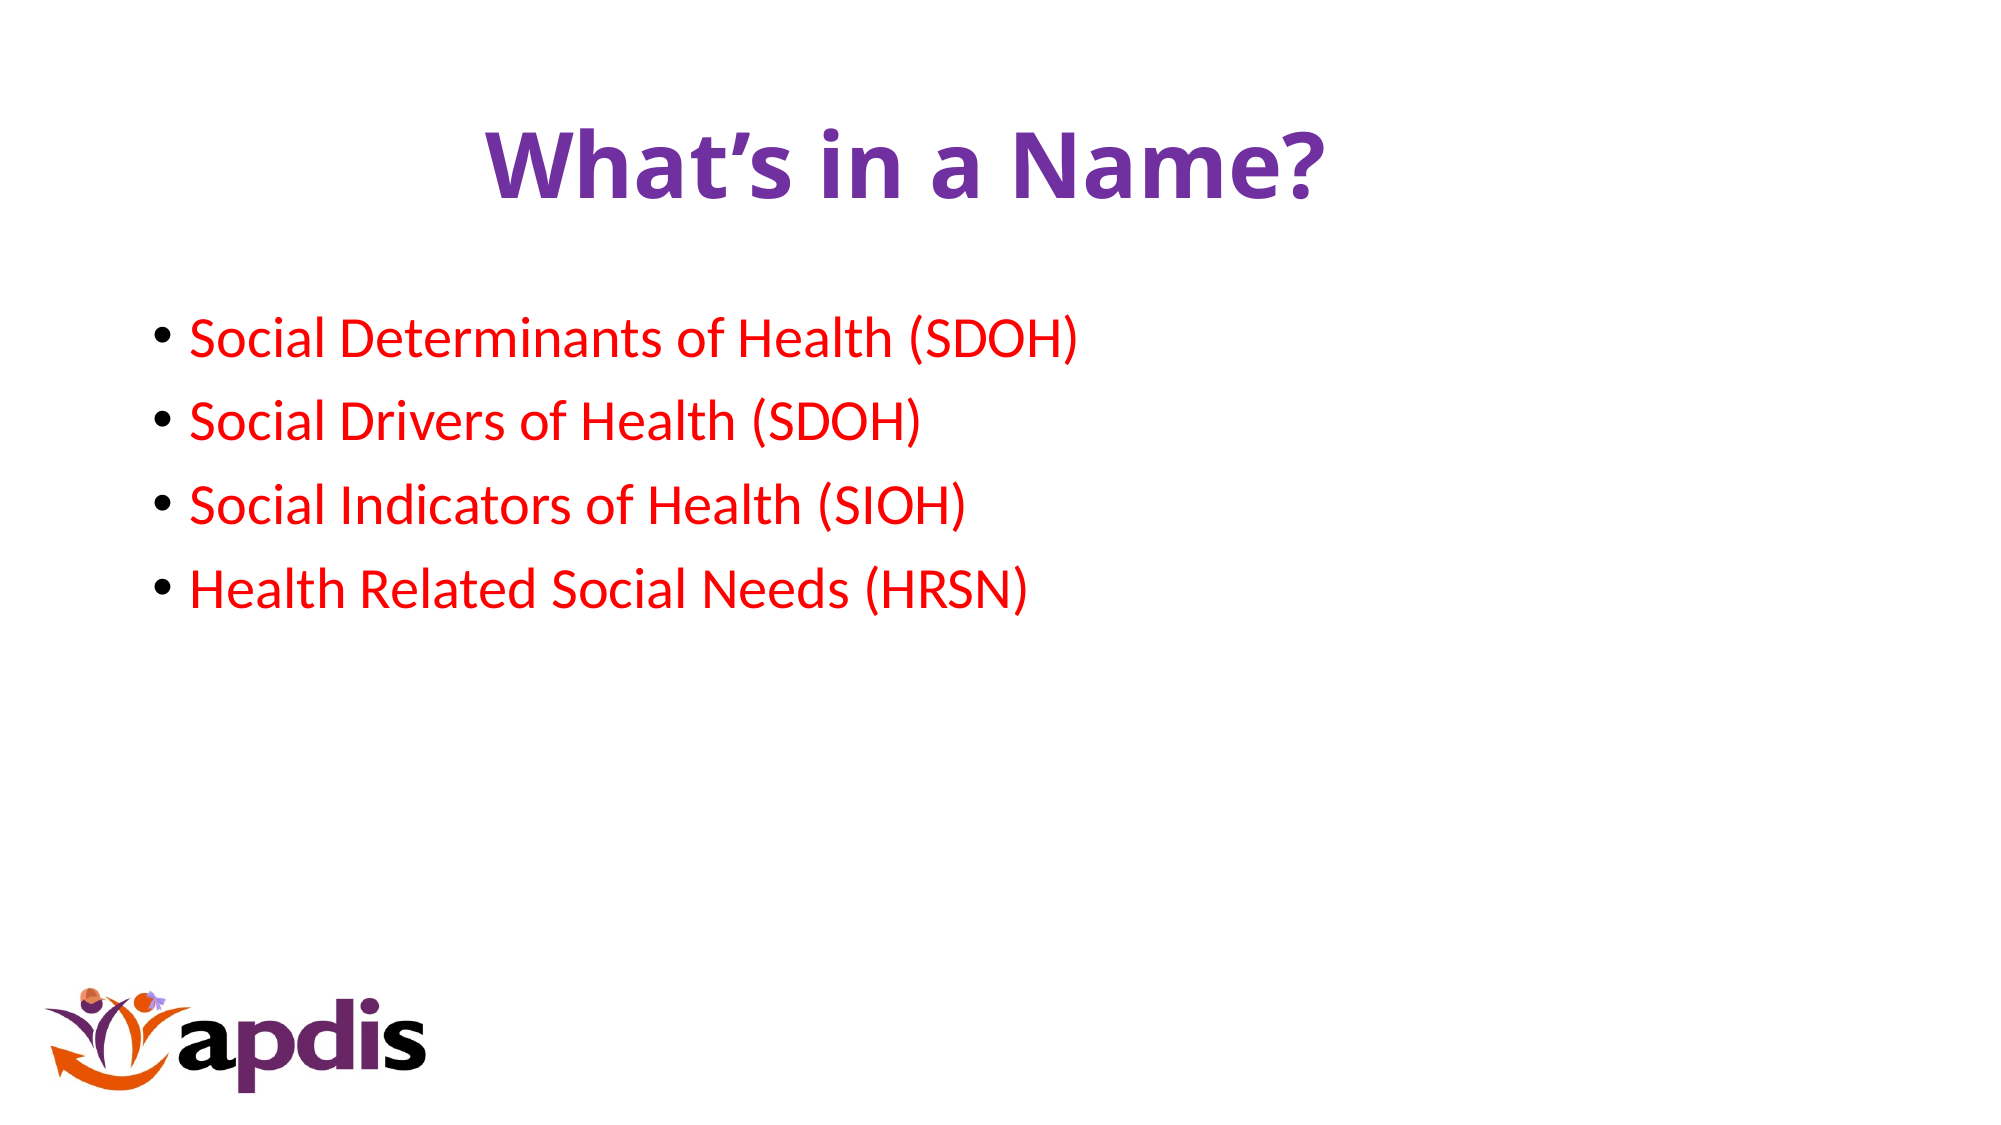

# What’s in a Name?
Social Determinants of Health (SDOH)
Social Drivers of Health (SDOH)
Social Indicators of Health (SIOH)
Health Related Social Needs (HRSN)